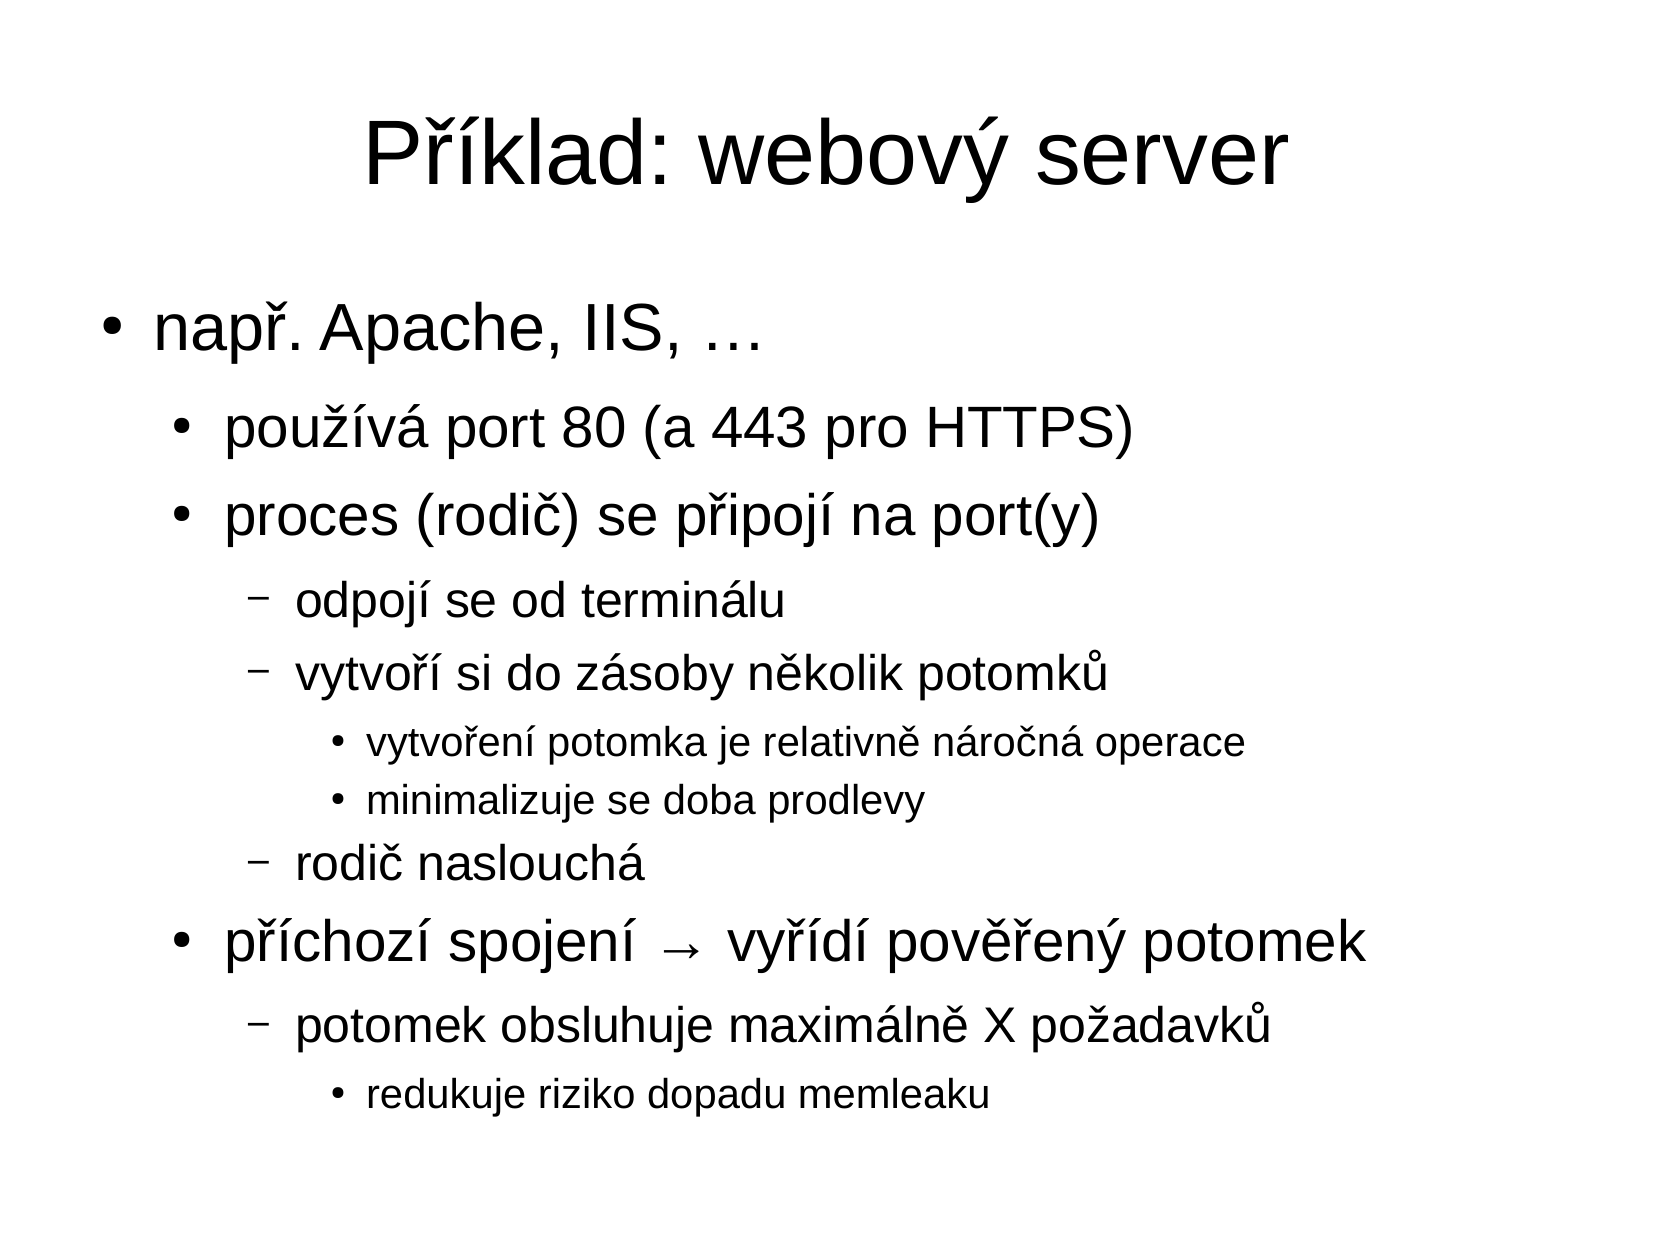

# Příklad: webový server
např. Apache, IIS, …
používá port 80 (a 443 pro HTTPS)
proces (rodič) se připojí na port(y)
odpojí se od terminálu
vytvoří si do zásoby několik potomků
vytvoření potomka je relativně náročná operace
minimalizuje se doba prodlevy
rodič naslouchá
příchozí spojení → vyřídí pověřený potomek
potomek obsluhuje maximálně X požadavků
redukuje riziko dopadu memleaku